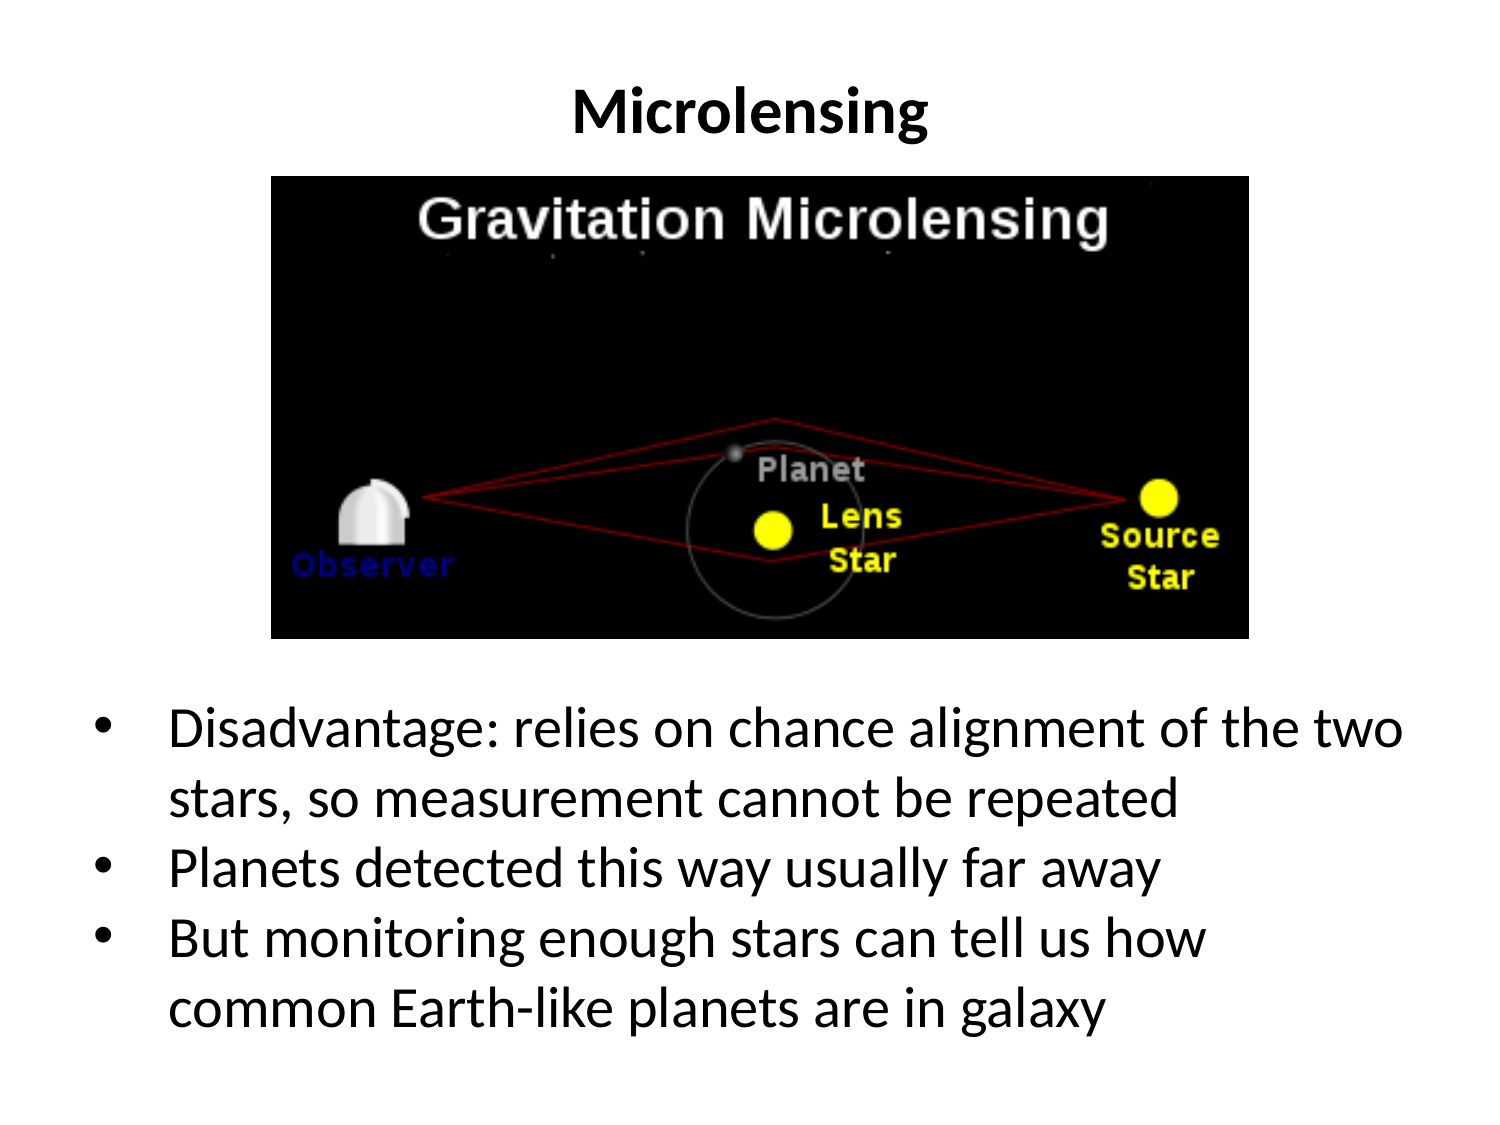

Microlensing
Disadvantage: relies on chance alignment of the two stars, so measurement cannot be repeated
Planets detected this way usually far away
But monitoring enough stars can tell us how common Earth-like planets are in galaxy